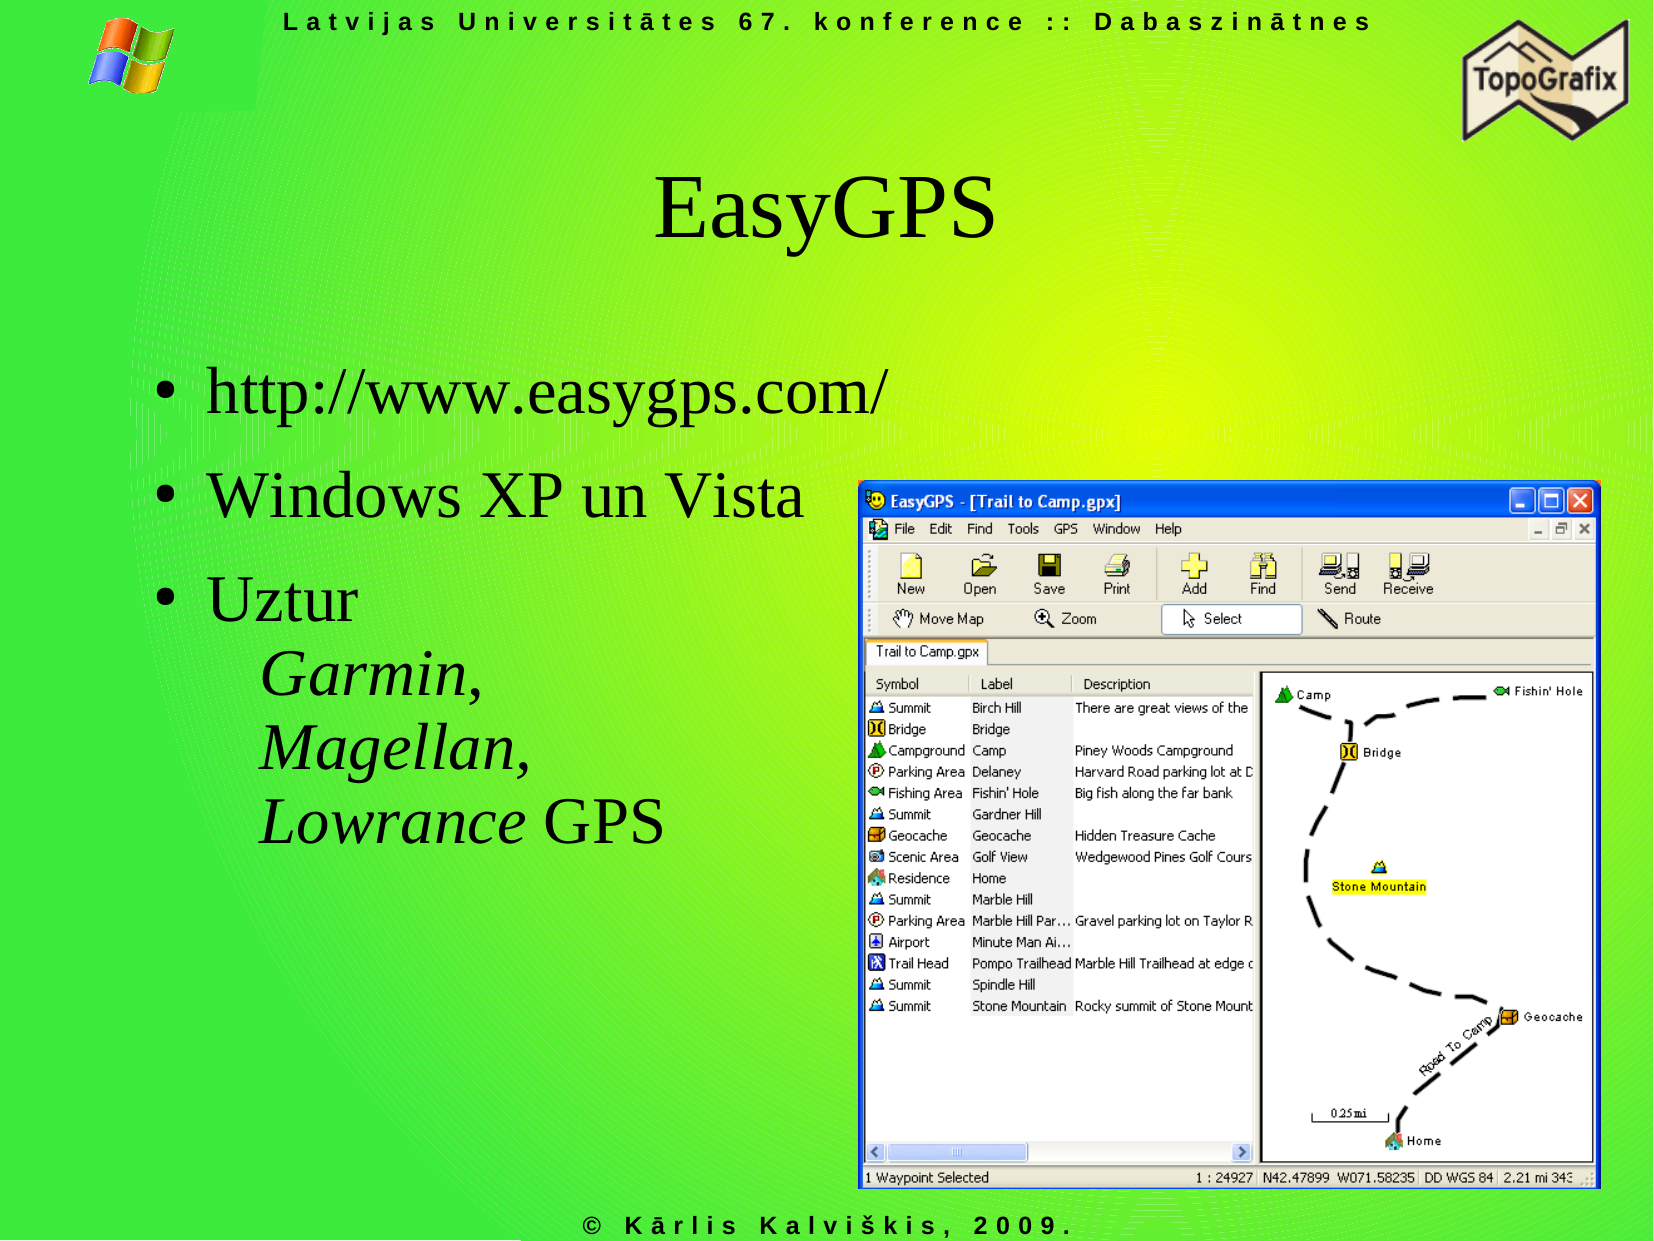

# EasyGPS
http://www.easygps.com/
Windows XP un Vista
Uztur
Garmin,
Magellan,
Lowrance GPS